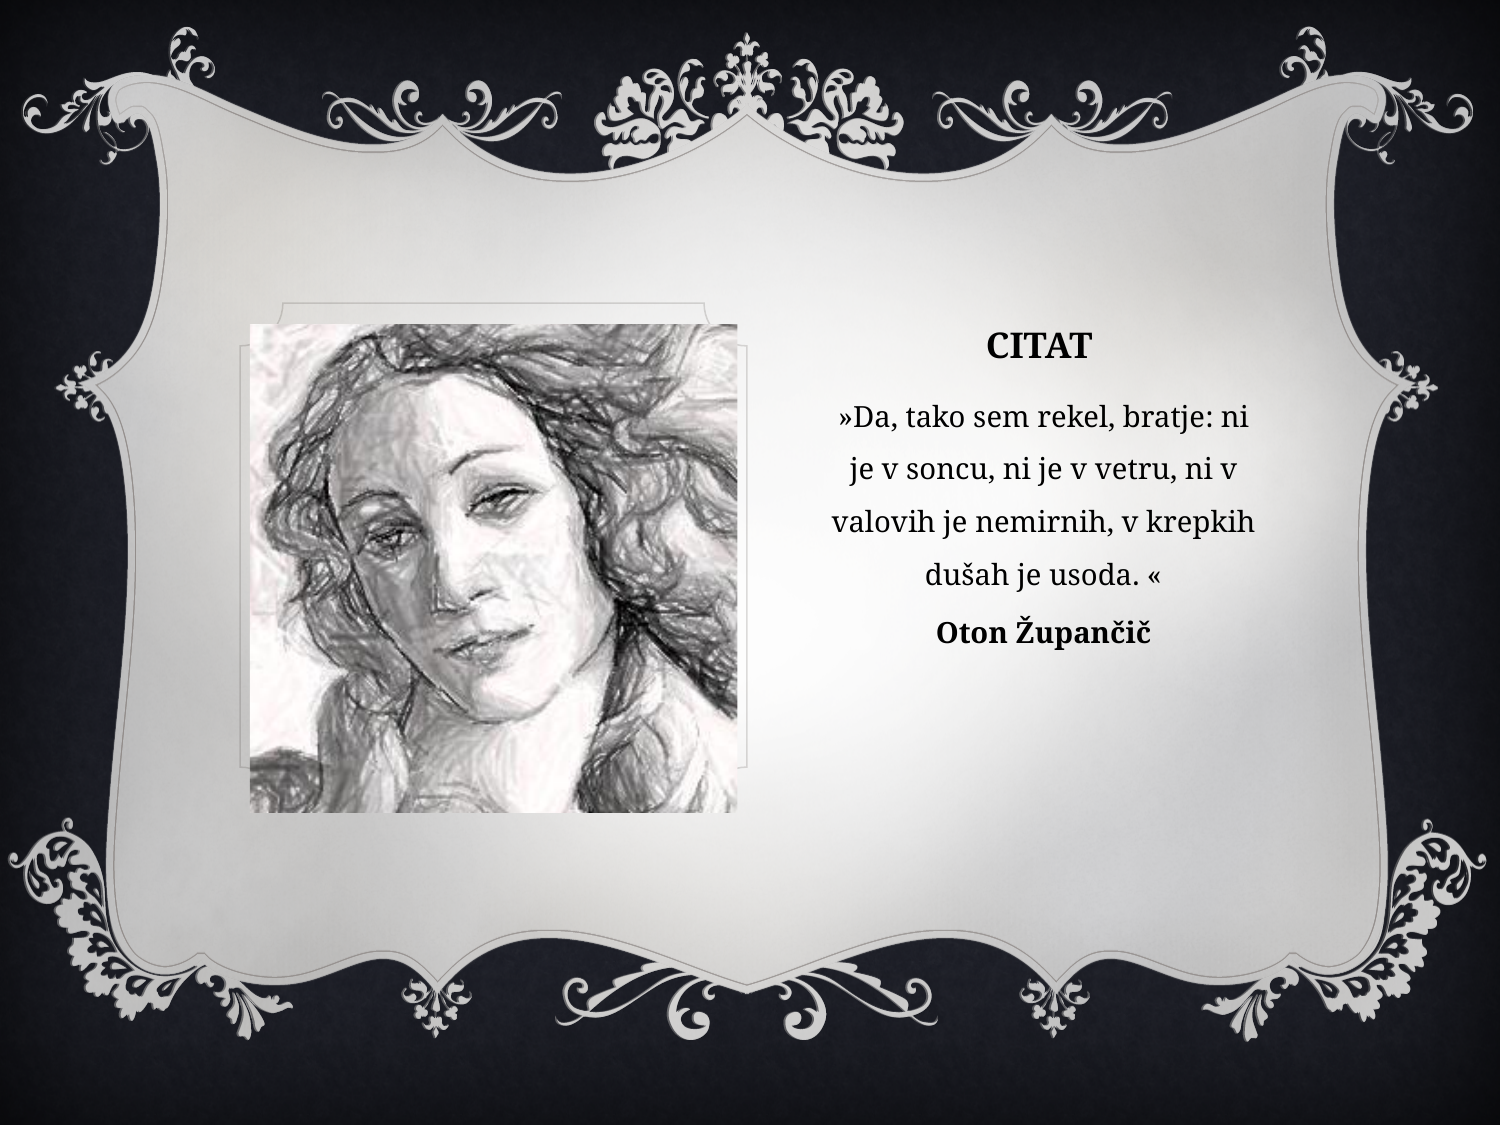

# Citat
»Da, tako sem rekel, bratje: ni je v soncu, ni je v vetru, ni v valovih je nemirnih, v krepkih dušah je usoda. «
Oton Župančič